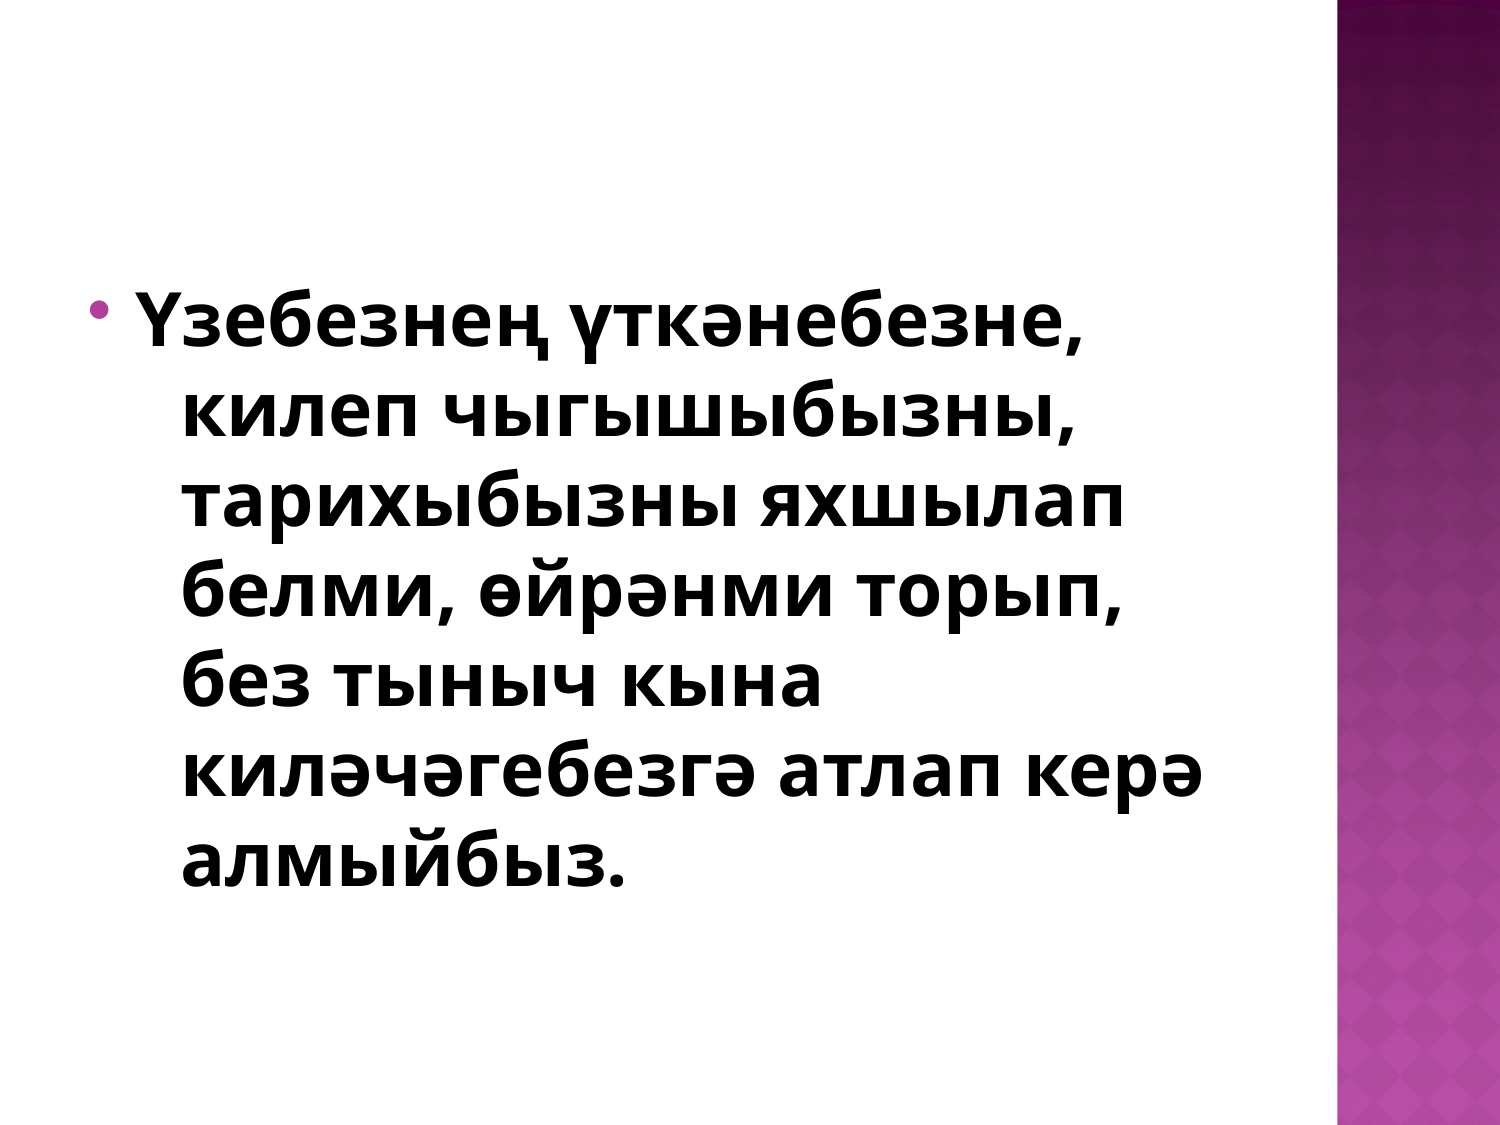

#
Үзебезнең үткәнебезне, килеп чыгышыбызны, тарихыбызны яхшылап белми, өйрәнми торып, без тыныч кына киләчәгебезгә атлап керә алмыйбыз.